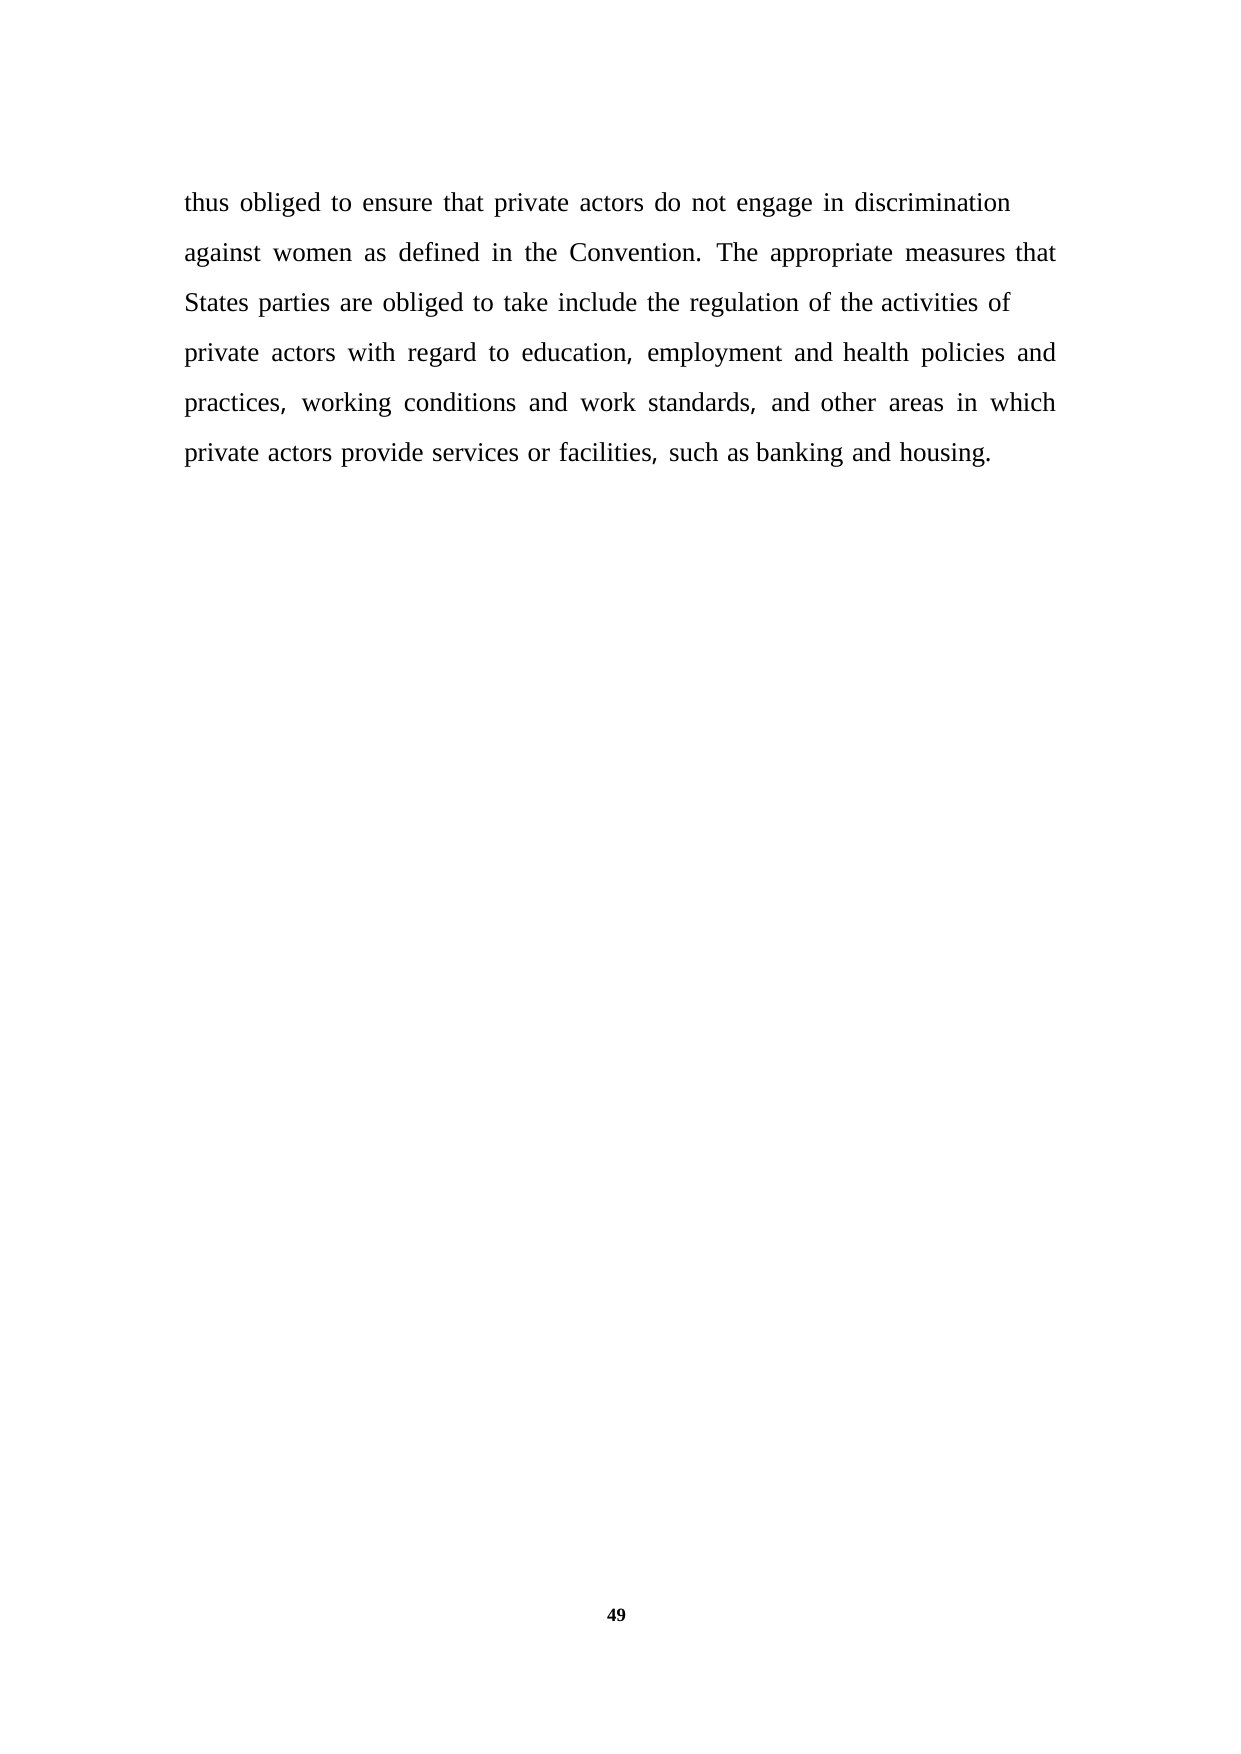

thus obliged to ensure that private actors do not engage in discrimination against women as defined in the Convention. The appropriate measures that States parties are obliged to take include the regulation of the activities of private actors with regard to education, employment and health policies and practices, working conditions and work standards, and other areas in which private actors provide services or facilities, such as banking and housing.
49